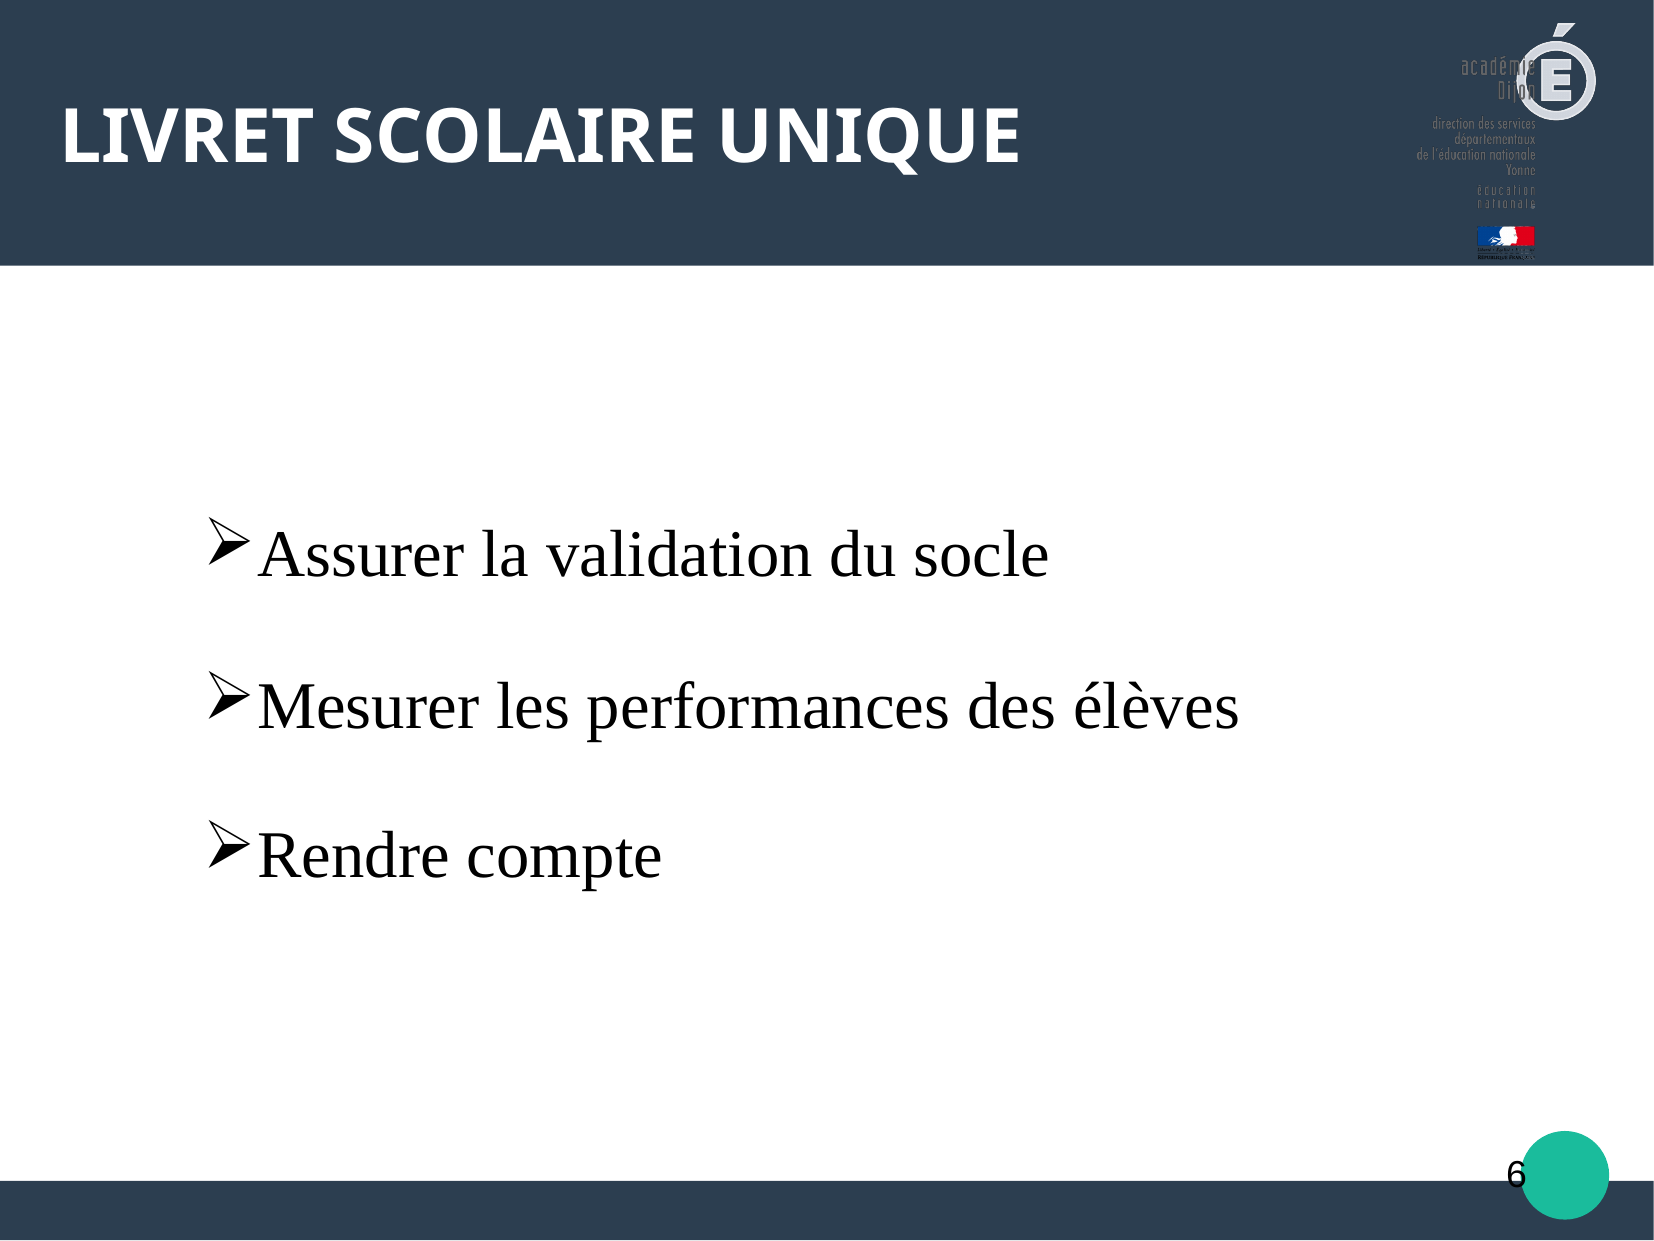

# LIVRET SCOLAIRE UNIQUE
Assurer la validation du socle
Mesurer les performances des élèves
Rendre compte
6